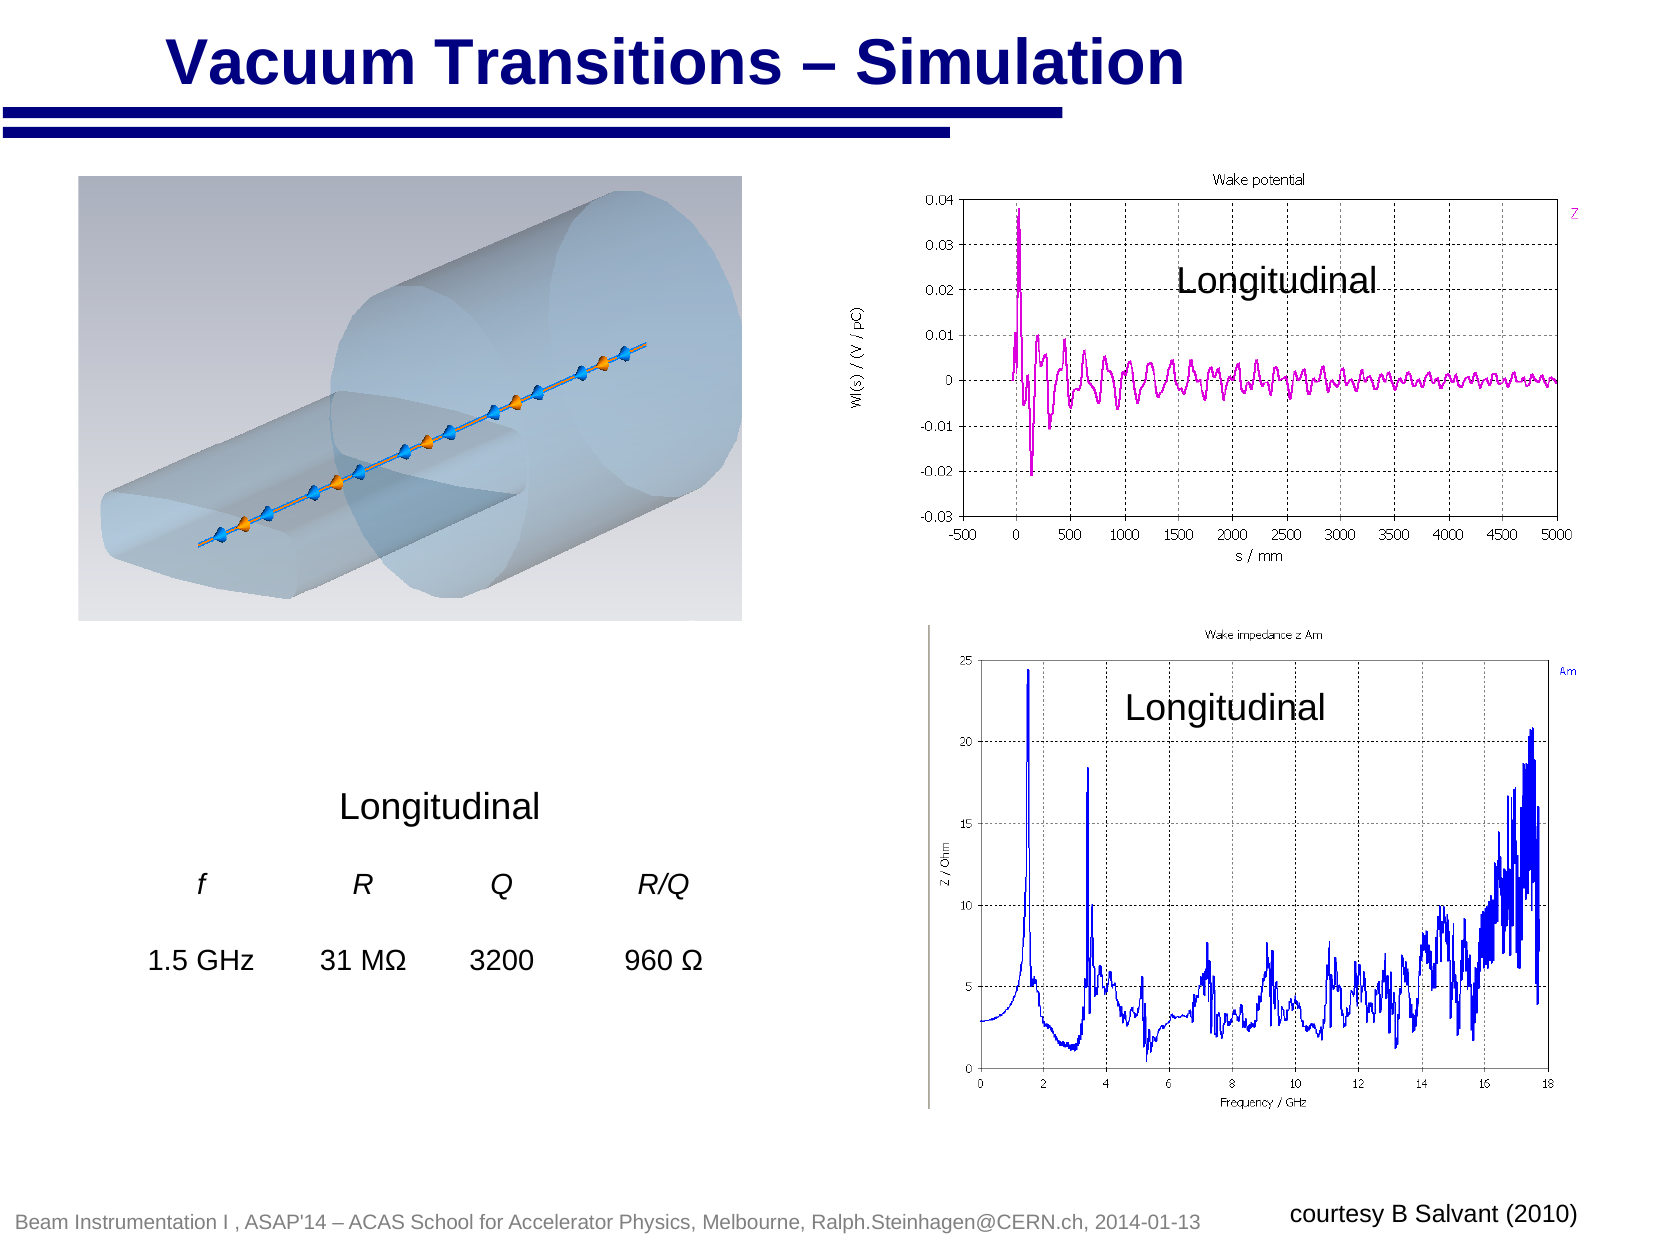

# Vacuum Transitions – Simulation
Longitudinal
Longitudinal
Longitudinal
| f | R | Q | R/Q |
| --- | --- | --- | --- |
| 1.5 GHz | 31 MΩ | 3200 | 960 Ω |
courtesy B Salvant (2010)